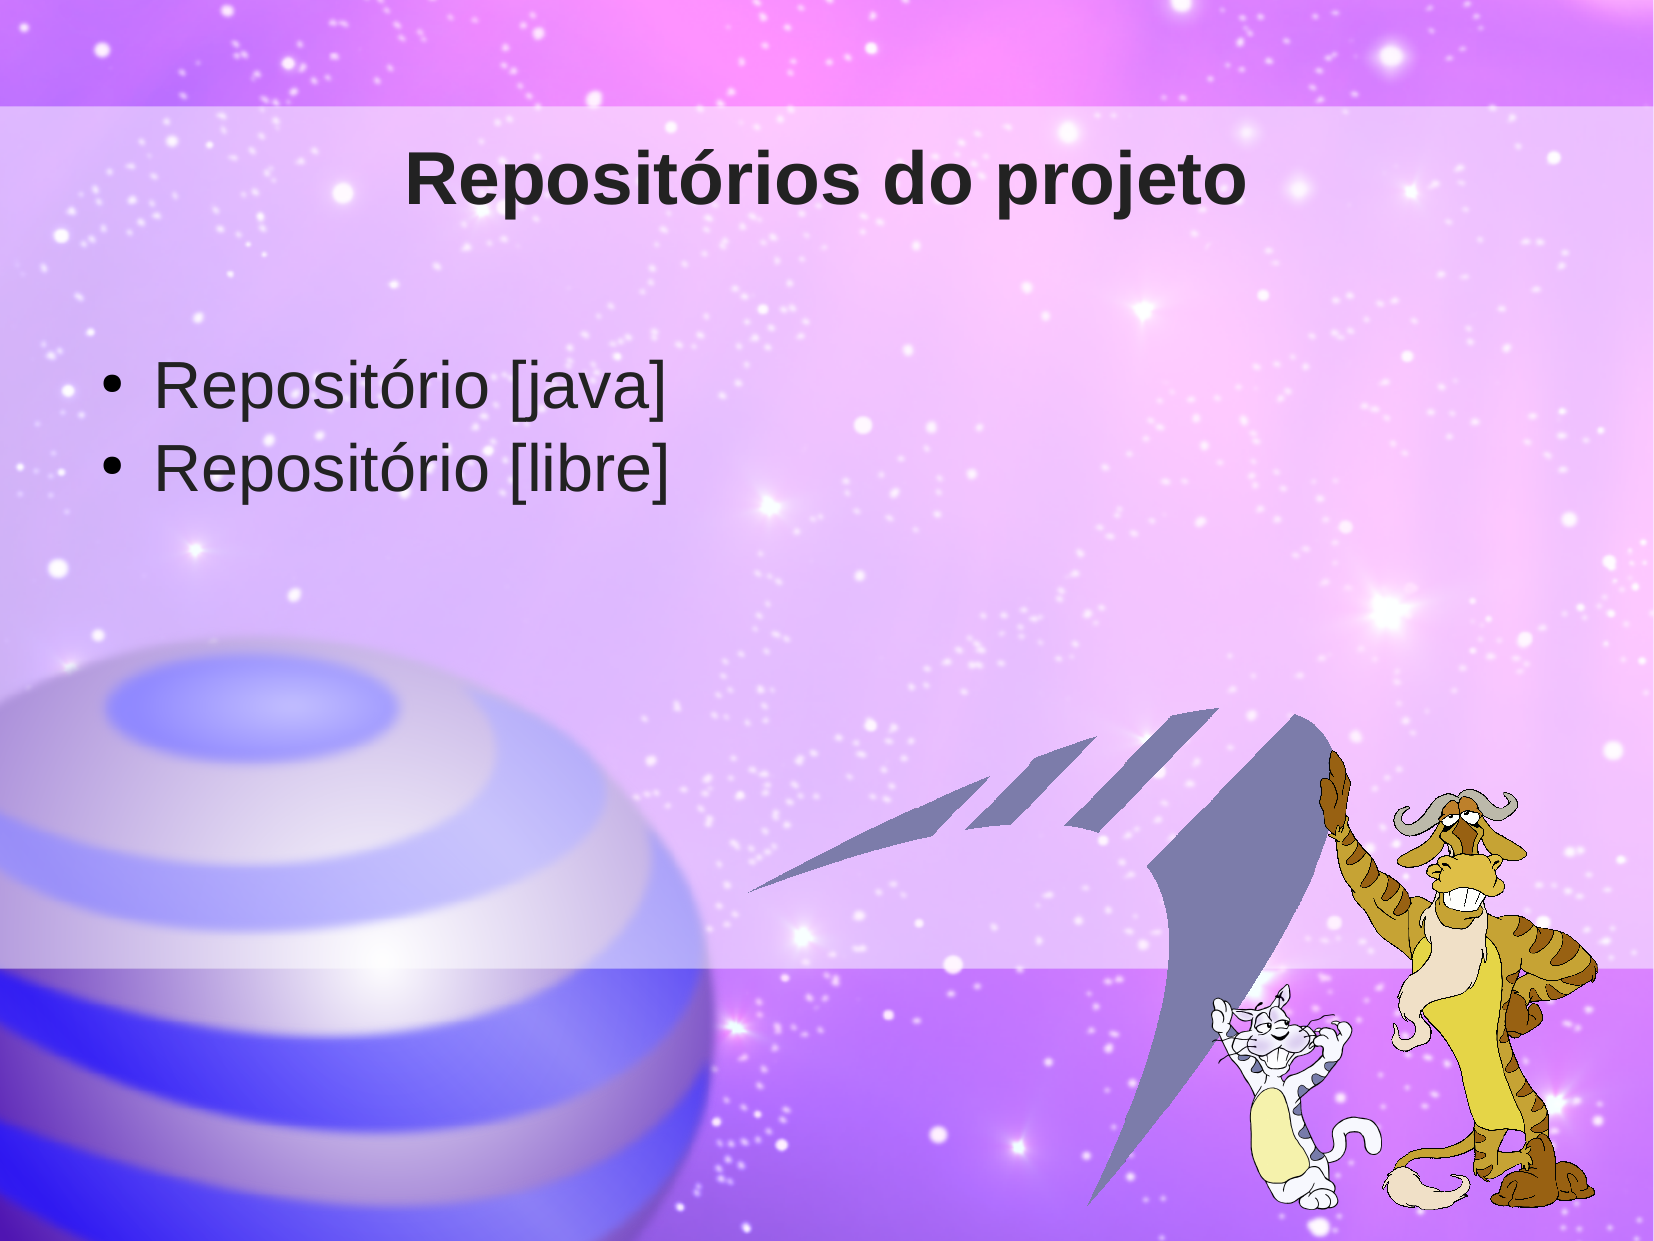

Repositórios do projeto
# Repositório [java]
Repositório [libre]